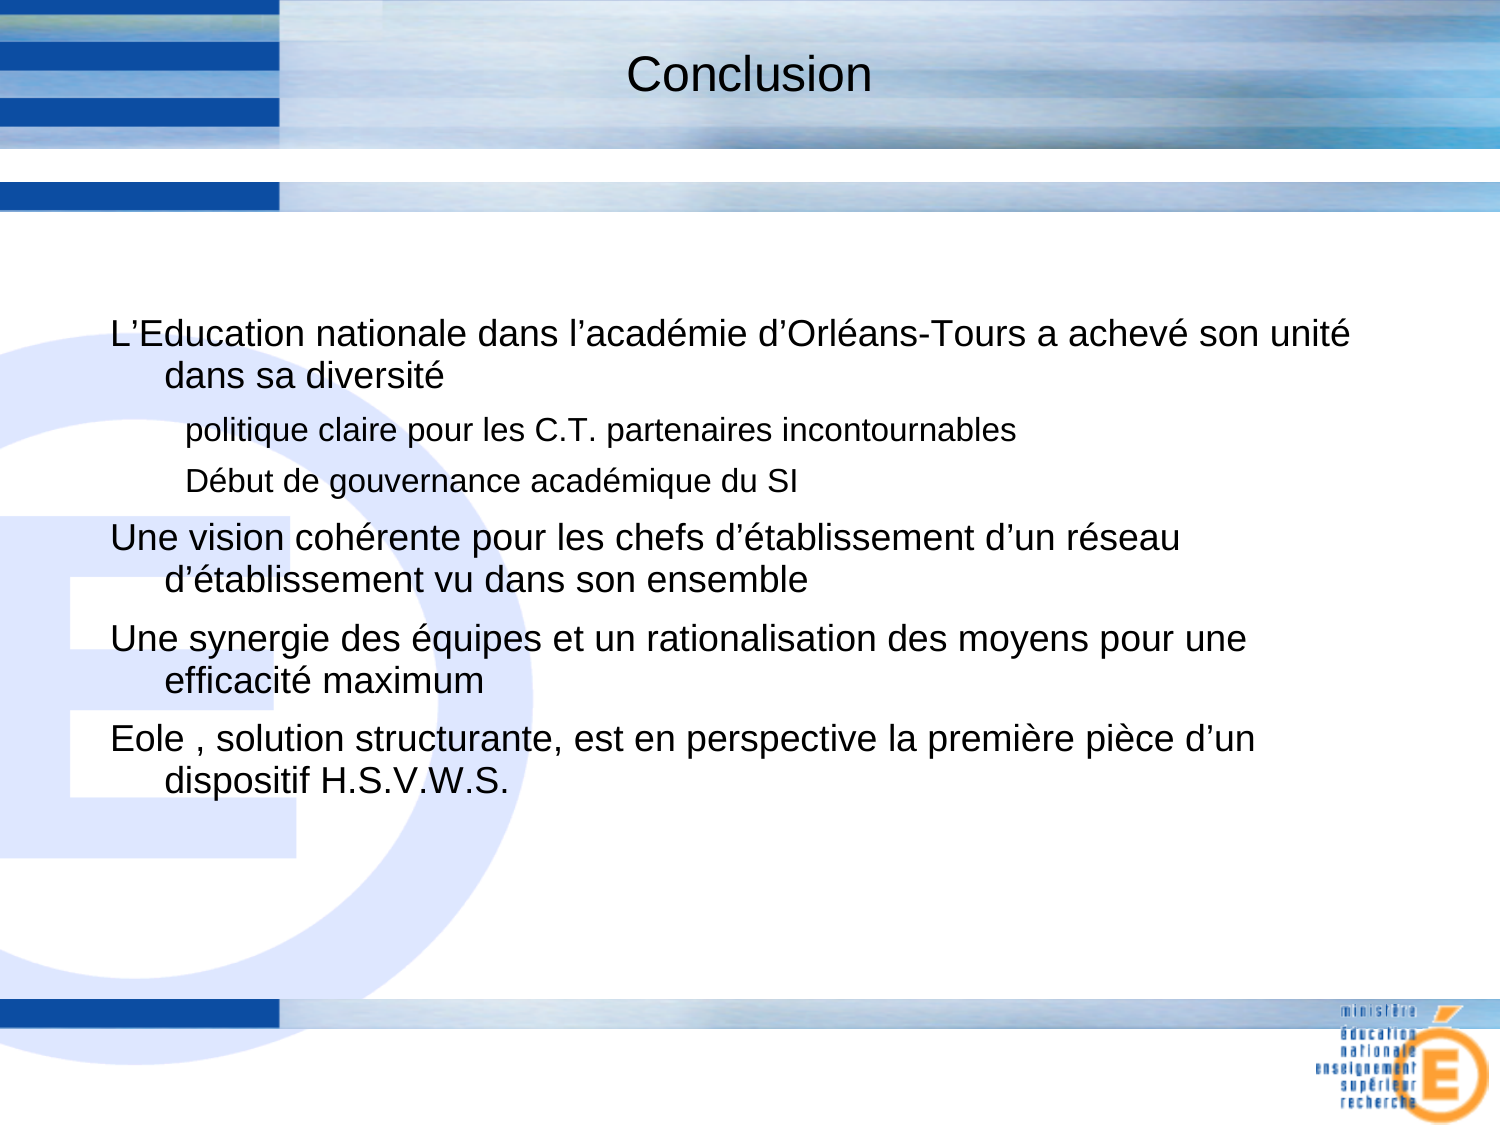

# Conclusion
L’Education nationale dans l’académie d’Orléans-Tours a achevé son unité dans sa diversité
politique claire pour les C.T. partenaires incontournables
Début de gouvernance académique du SI
Une vision cohérente pour les chefs d’établissement d’un réseau d’établissement vu dans son ensemble
Une synergie des équipes et un rationalisation des moyens pour une efficacité maximum
Eole , solution structurante, est en perspective la première pièce d’un dispositif H.S.V.W.S.